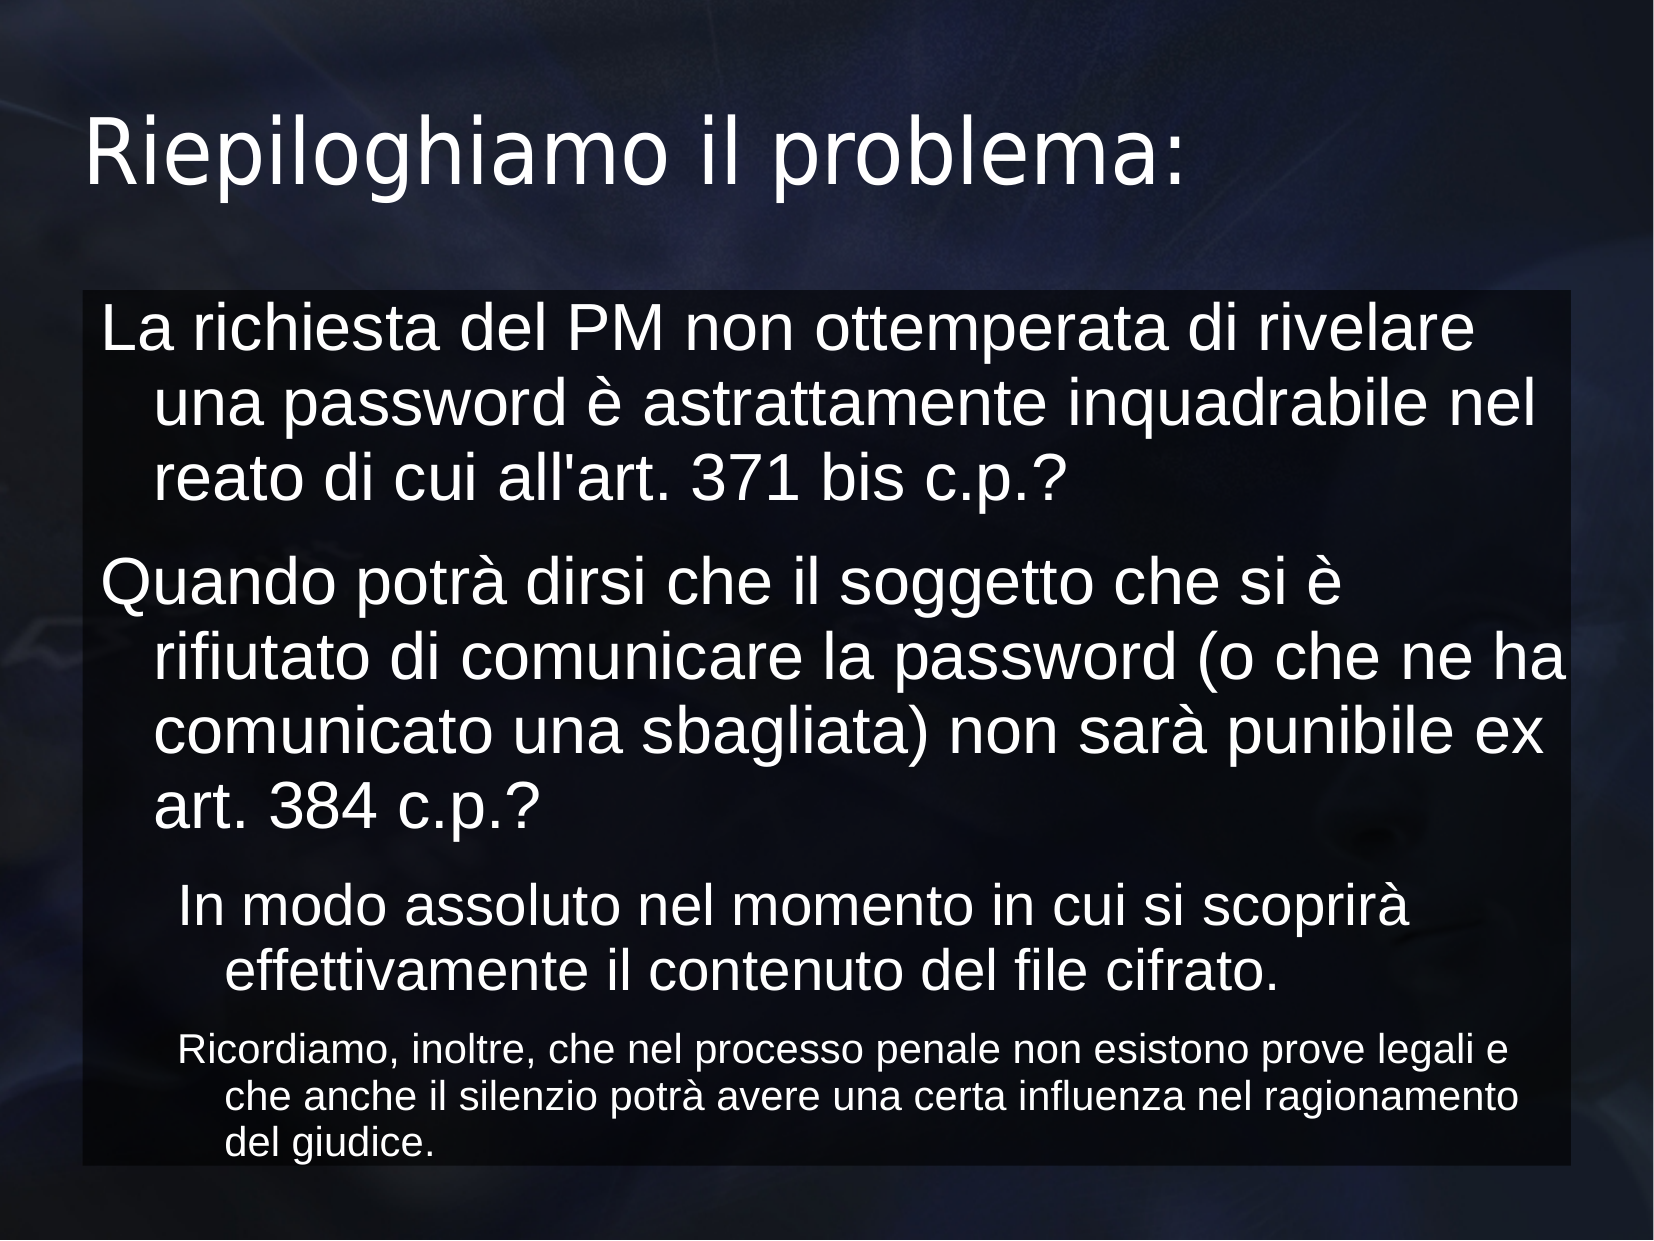

# Riepiloghiamo il problema:
La richiesta del PM non ottemperata di rivelare una password è astrattamente inquadrabile nel reato di cui all'art. 371 bis c.p.?
Quando potrà dirsi che il soggetto che si è rifiutato di comunicare la password (o che ne ha comunicato una sbagliata) non sarà punibile ex art. 384 c.p.?
In modo assoluto nel momento in cui si scoprirà effettivamente il contenuto del file cifrato.
Ricordiamo, inoltre, che nel processo penale non esistono prove legali e che anche il silenzio potrà avere una certa influenza nel ragionamento del giudice.